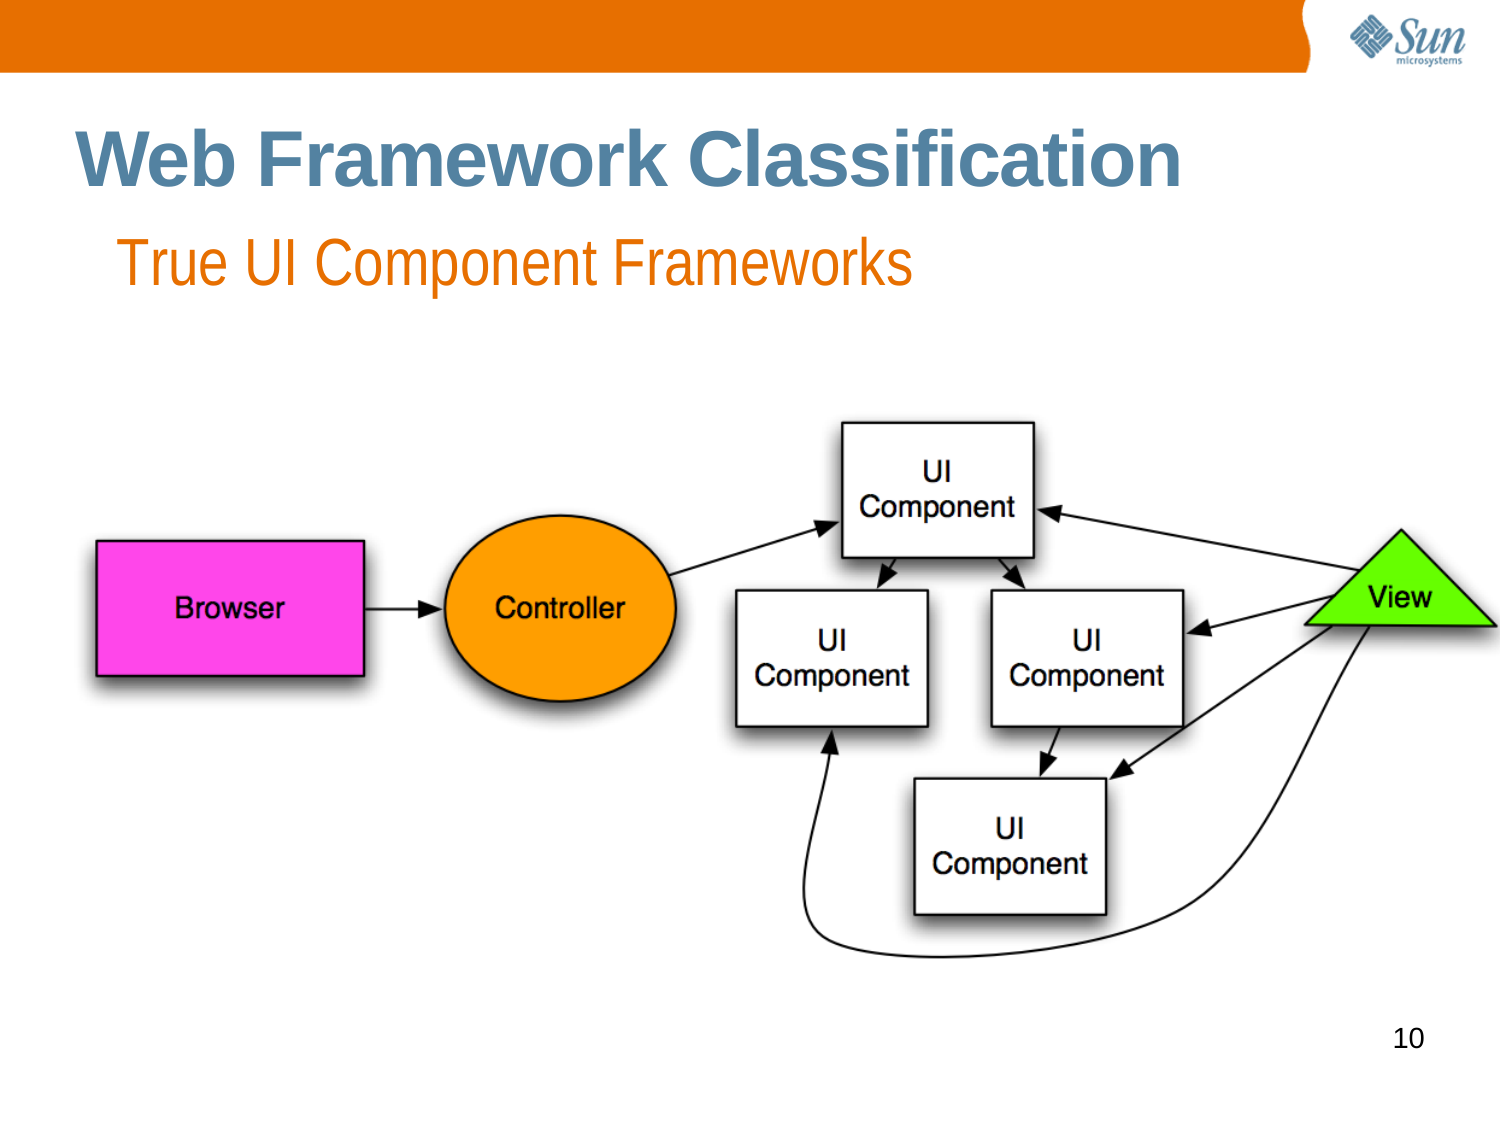

# Web Framework Classification
True UI Component Frameworks
10